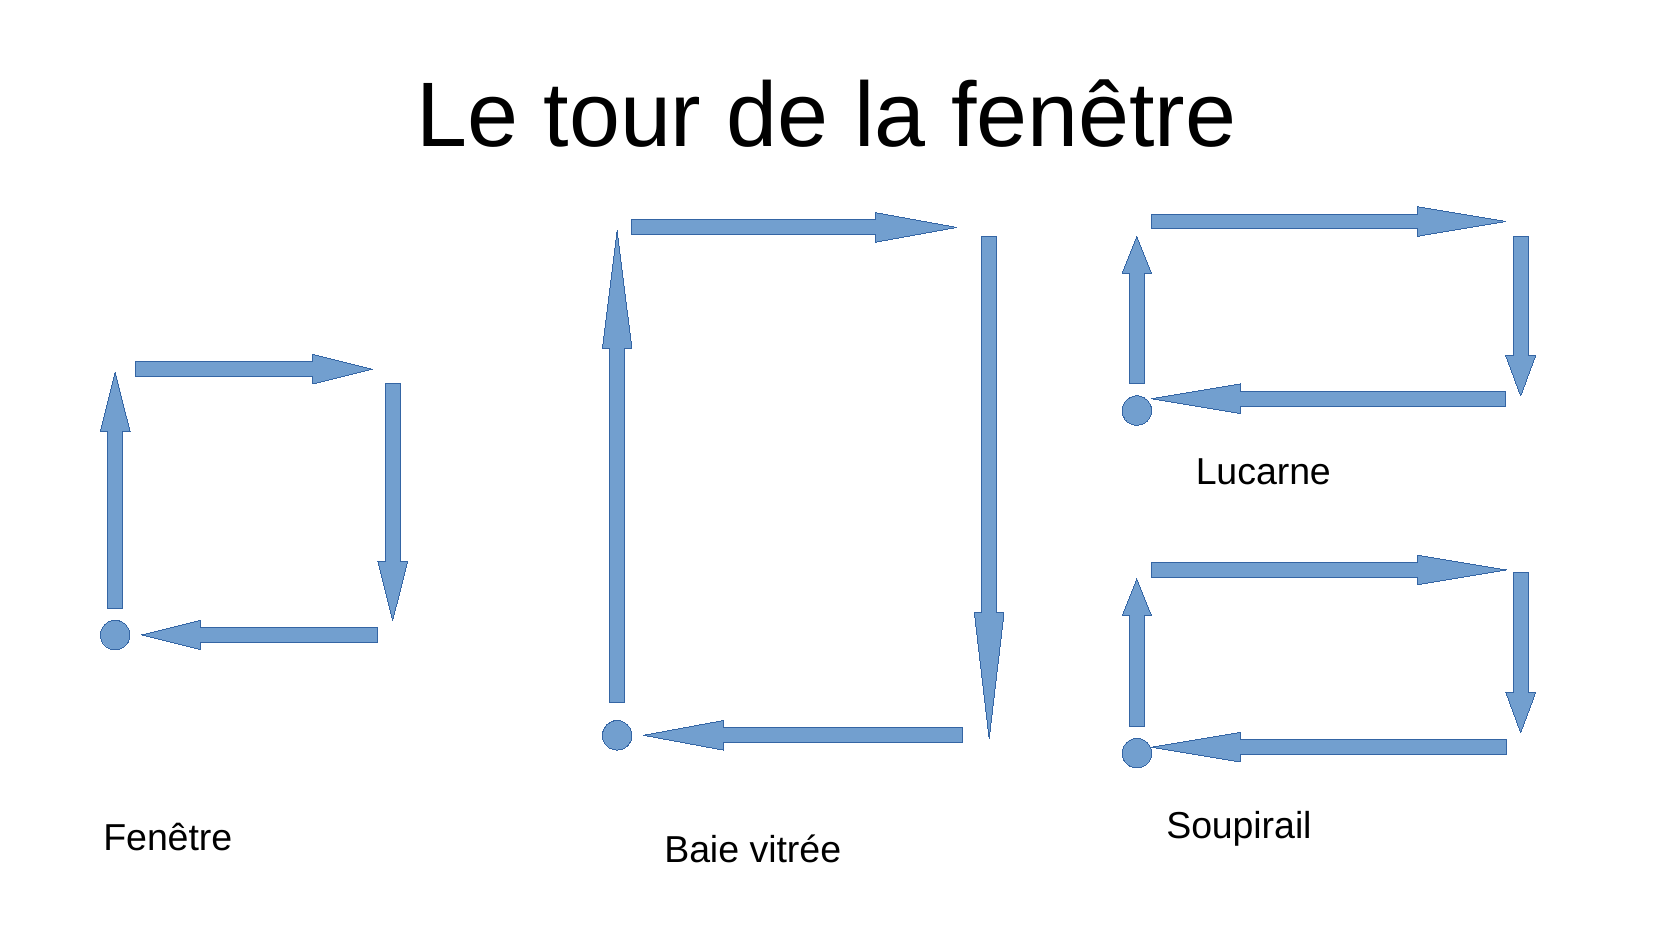

# Le tour de la fenêtre
Lucarne
Soupirail
Fenêtre
Baie vitrée